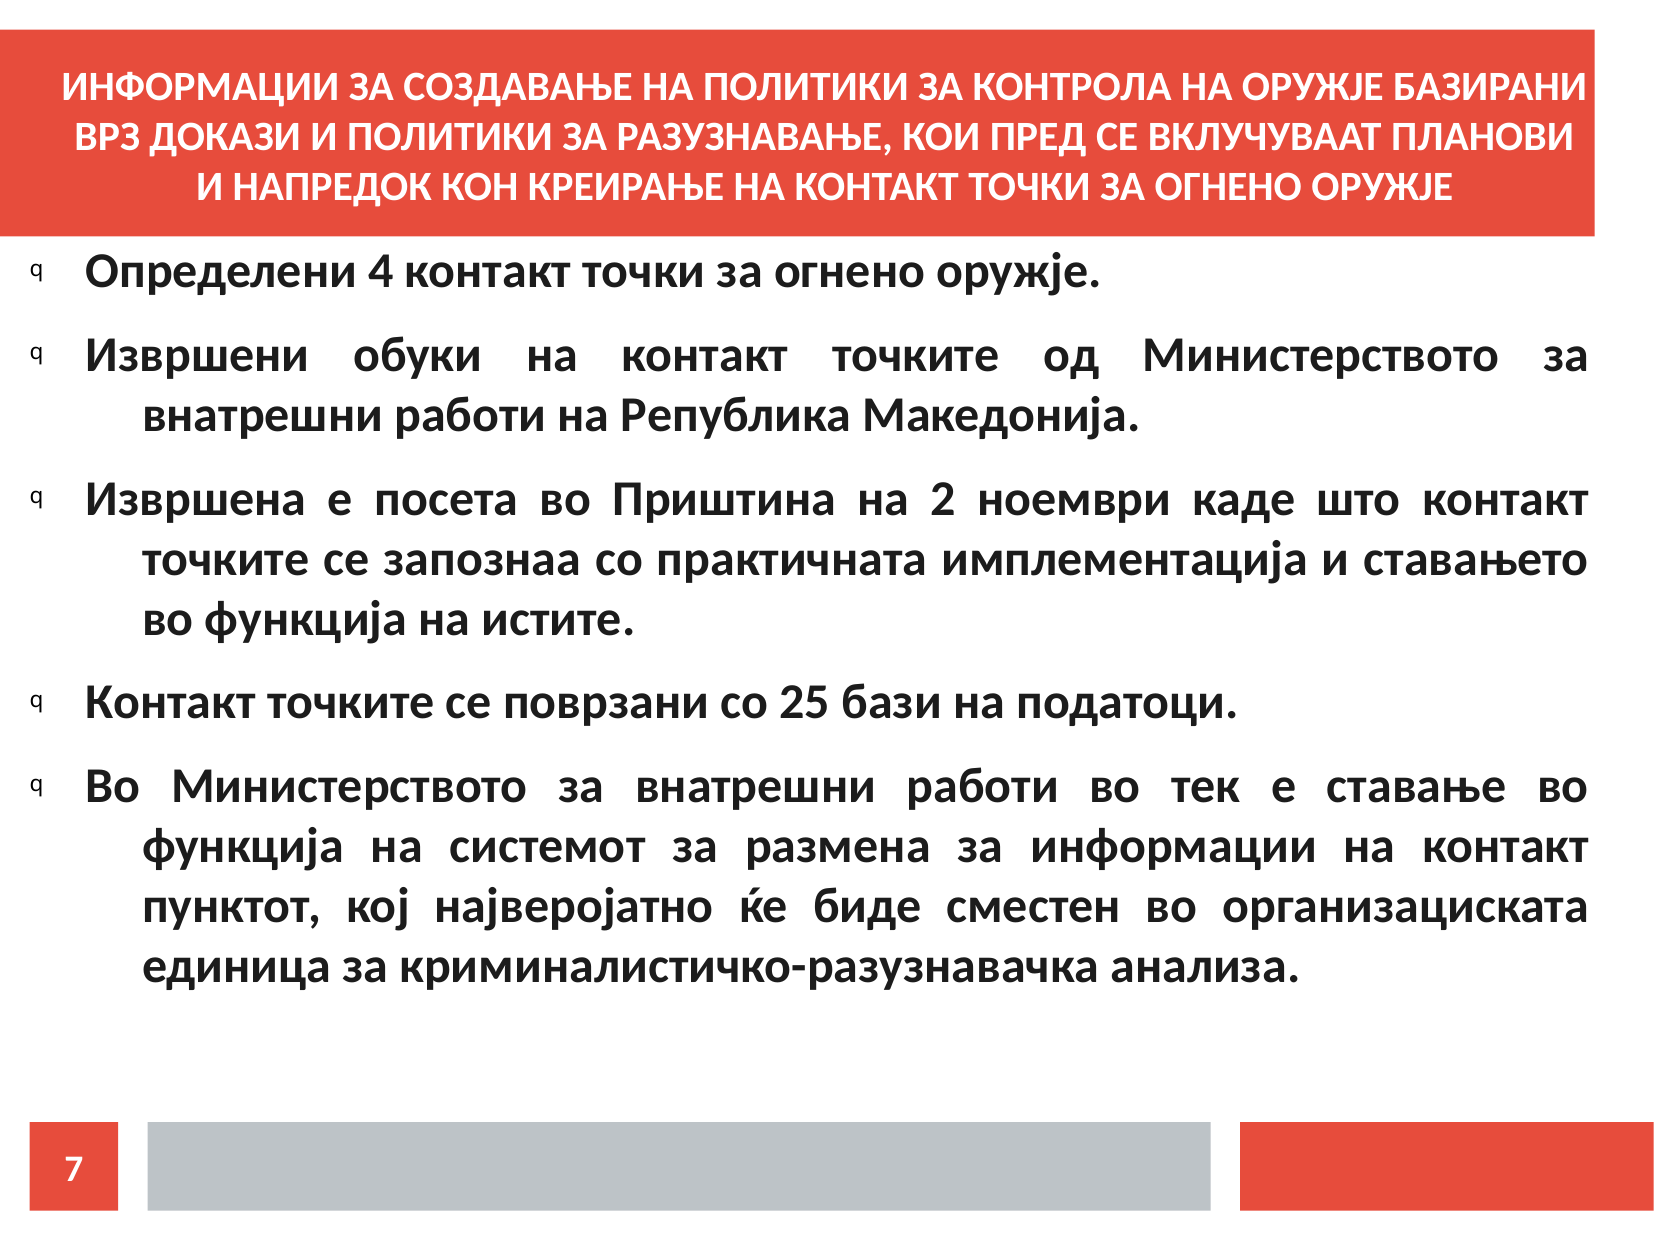

ИНФОРМАЦИИ ЗА СОЗДАВАЊЕ НА ПОЛИТИКИ ЗА КОНТРОЛА НА ОРУЖЈЕ БАЗИРАНИ ВРЗ ДОКАЗИ И ПОЛИТИКИ ЗА РАЗУЗНАВАЊЕ, КОИ ПРЕД СЕ ВКЛУЧУВААТ ПЛАНОВИ И НАПРЕДОК КОН КРЕИРАЊЕ НА КОНТАКТ ТОЧКИ ЗА ОГНЕНО ОРУЖЈЕ
# Определени 4 контакт точки за огнено оружје.
Извршени обуки на контакт точките од Министерството за внатрешни работи на Република Македонија.
Извршена е посета во Приштина на 2 ноември каде што контакт точките се запознаа со практичната имплементација и ставањето во функција на истите.
Контакт точките се поврзани со 25 бази на податоци.
Во Министерството за внатрешни работи во тек е ставање во функција на системот за размена за информации на контакт пунктот, кој најверојатно ќе биде сместен во организациската единица за криминалистичко-разузнавачка анализа.
7